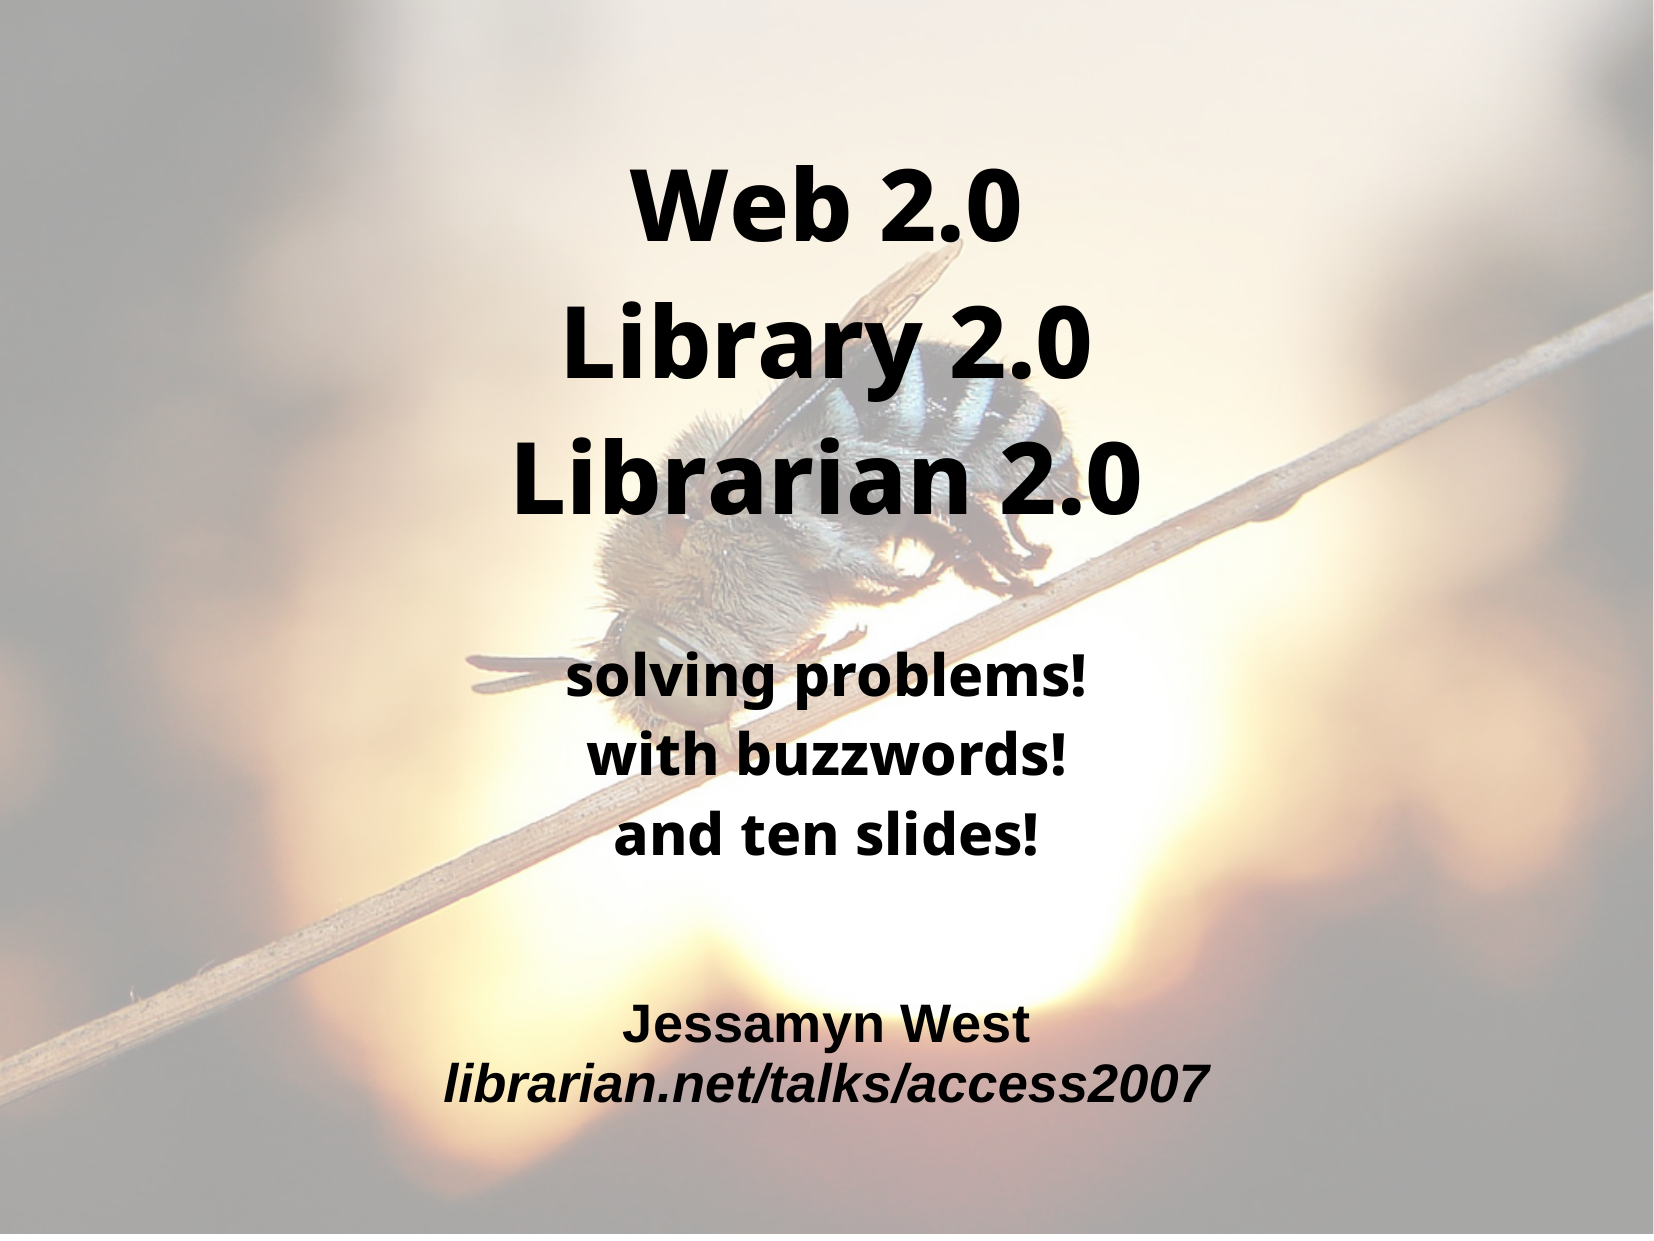

# Web 2.0
Library 2.0
Librarian 2.0
solving problems!
with buzzwords!
and ten slides!
Jessamyn West
librarian.net/talks/access2007